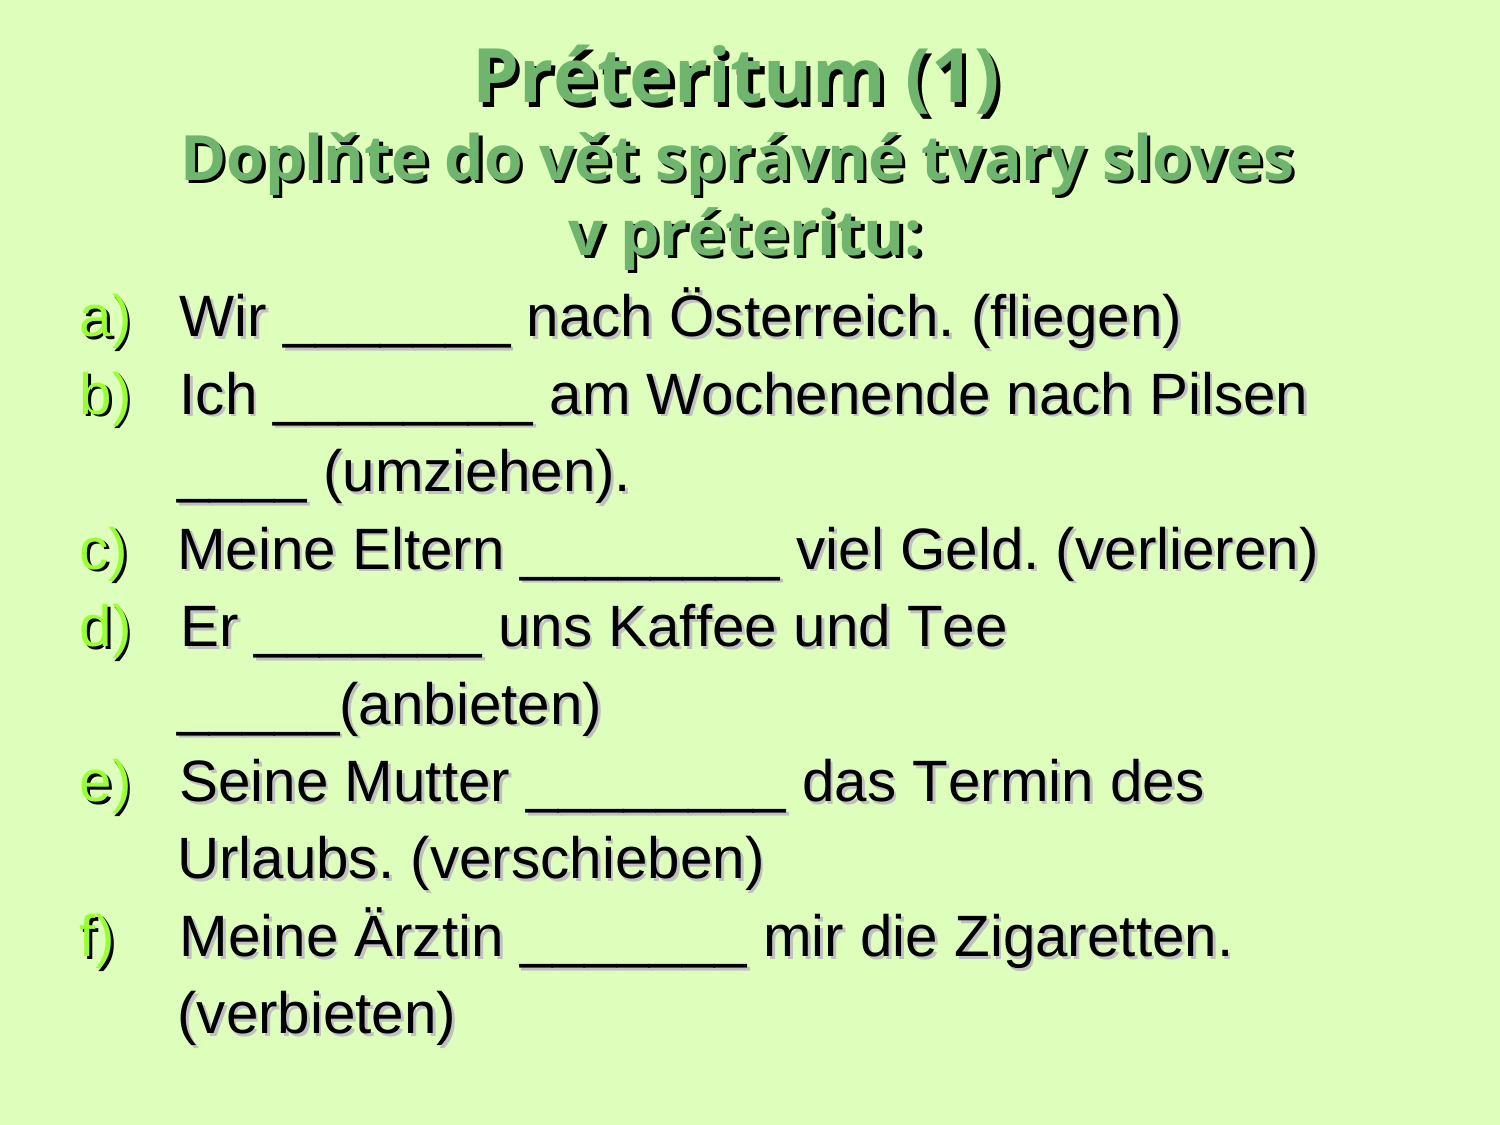

# Préteritum (1) Doplňte do vět správné tvary sloves v préteritu:
Wir _______ nach Österreich. (fliegen)
Ich ________ am Wochenende nach Pilsen
 ____ (umziehen).
c) Meine Eltern ________ viel Geld. (verlieren)
d) Er _______ uns Kaffee und Tee
 _____(anbieten)
Seine Mutter ________ das Termin des
 Urlaubs. (verschieben)
Meine Ärztin _______ mir die Zigaretten.
 (verbieten)